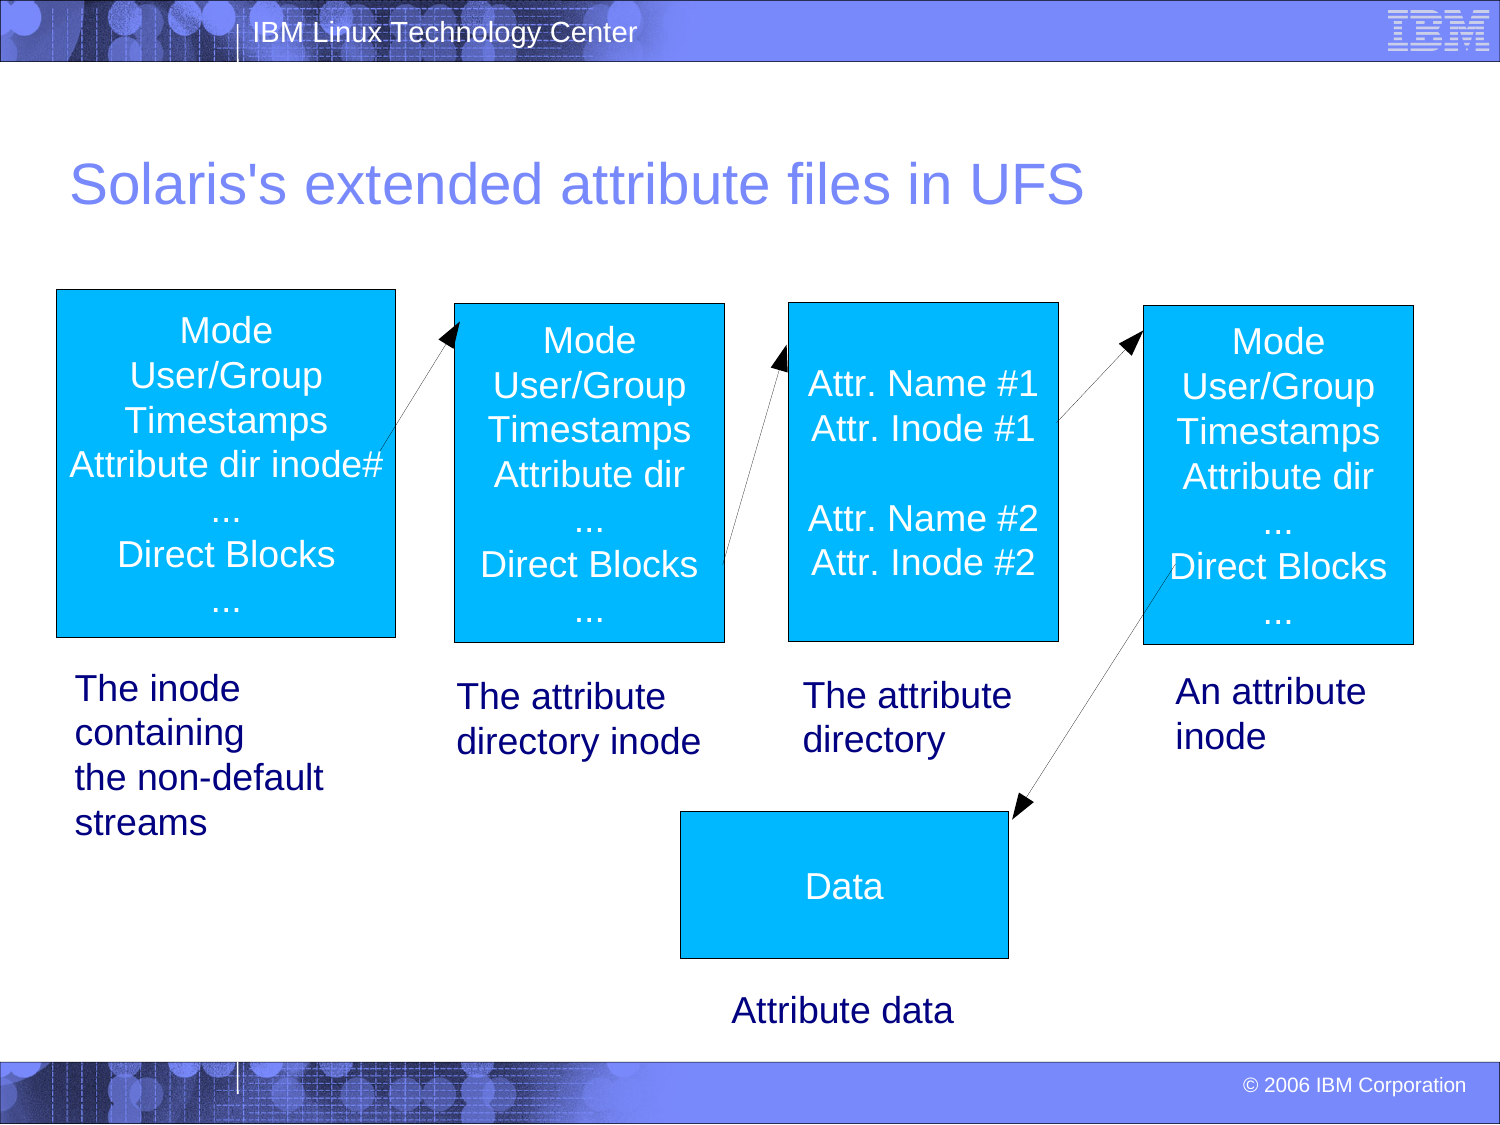

# Solaris's extended attribute files in UFS
Mode
User/Group
Timestamps
Attribute dir inode#
...
Direct Blocks
...
Attr. Name #1
Attr. Inode #1
Attr. Name #2
Attr. Inode #2
Mode
User/Group
Timestamps
Attribute dir
...
Direct Blocks
...
Mode
User/Group
Timestamps
Attribute dir
...
Direct Blocks
...
The inode
containing
the non-default
streams
An attribute
inode
The attribute
directory
The attribute
directory inode
Data
Attribute data